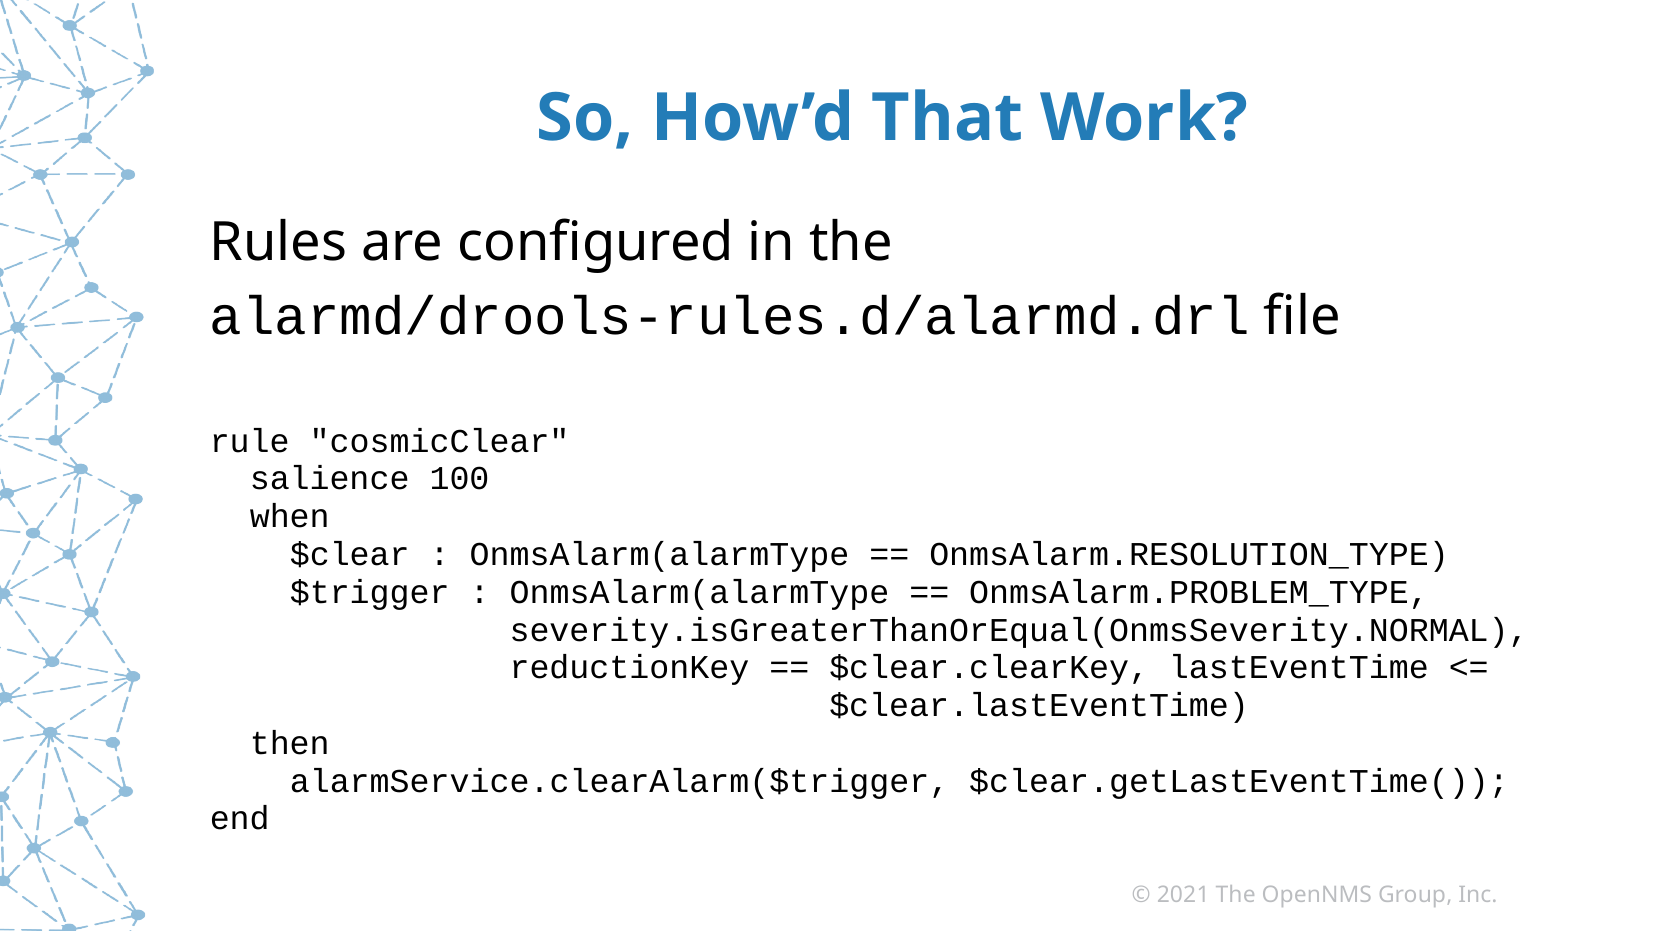

# So, How’d That Work?
Rules are configured in the
alarmd/drools-rules.d/alarmd.drl file
rule "cosmicClear"
 salience 100
 when
 $clear : OnmsAlarm(alarmType == OnmsAlarm.RESOLUTION_TYPE)
 $trigger : OnmsAlarm(alarmType == OnmsAlarm.PROBLEM_TYPE,
 severity.isGreaterThanOrEqual(OnmsSeverity.NORMAL),
 reductionKey == $clear.clearKey, lastEventTime <=
 $clear.lastEventTime)
 then
 alarmService.clearAlarm($trigger, $clear.getLastEventTime());
end